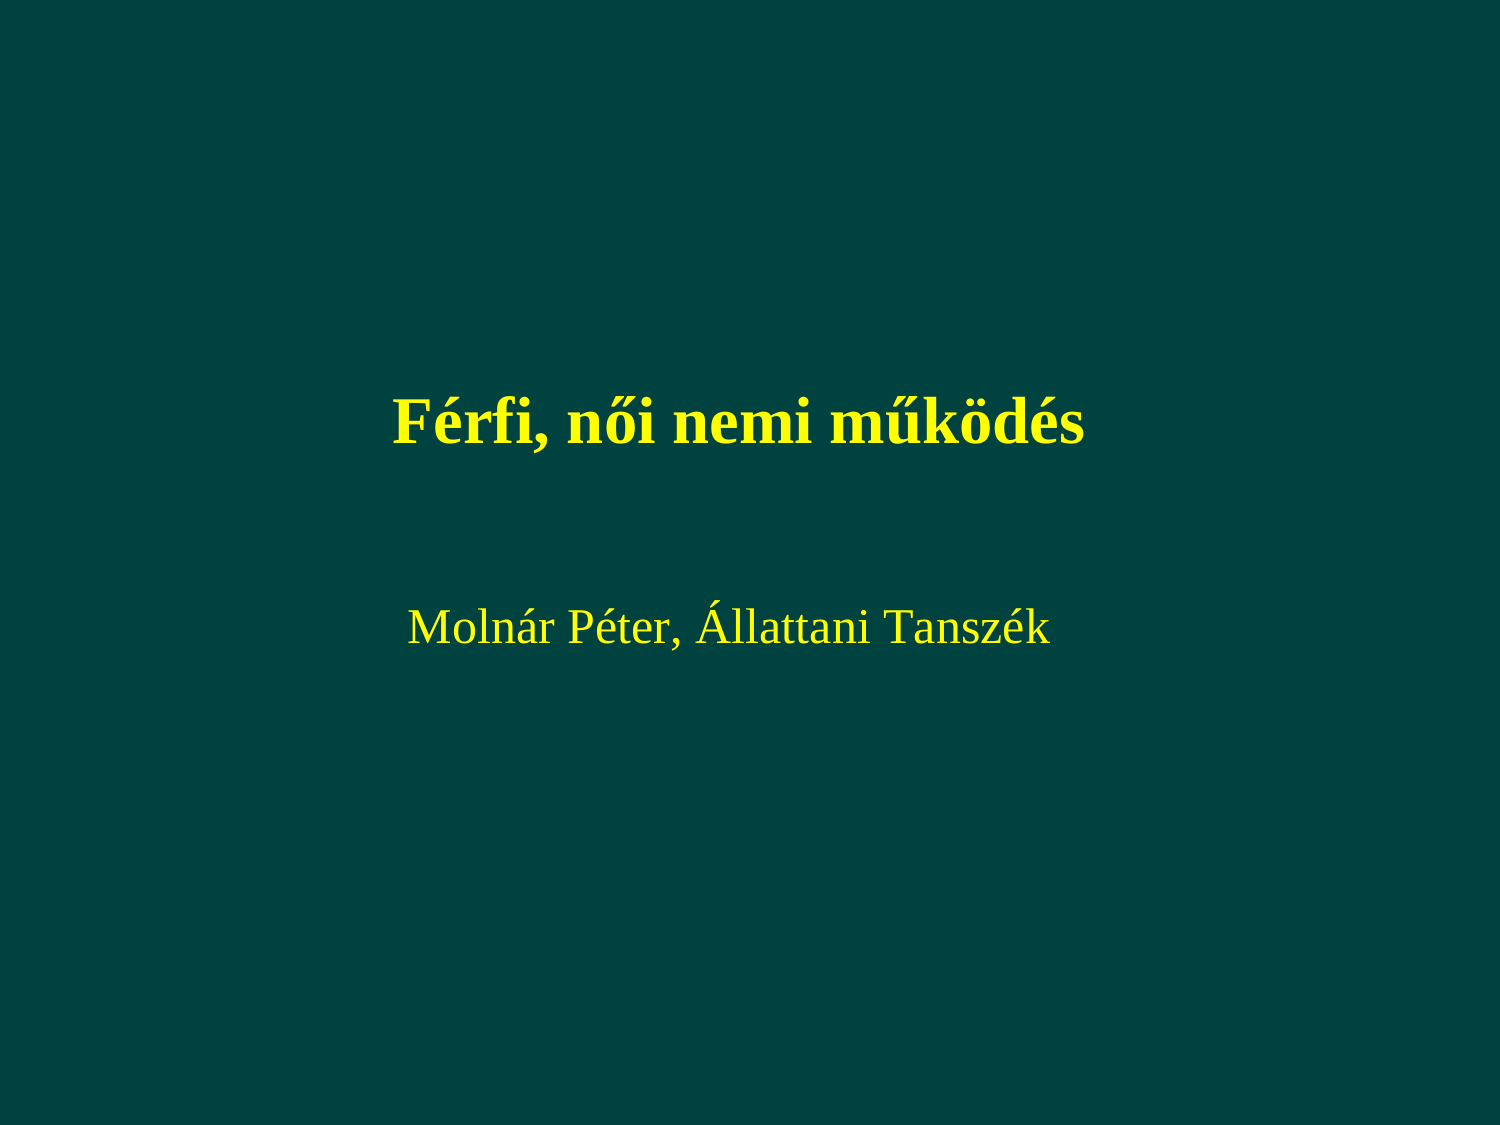

# Férfi, női nemi működés Molnár Péter, Állattani Tanszék